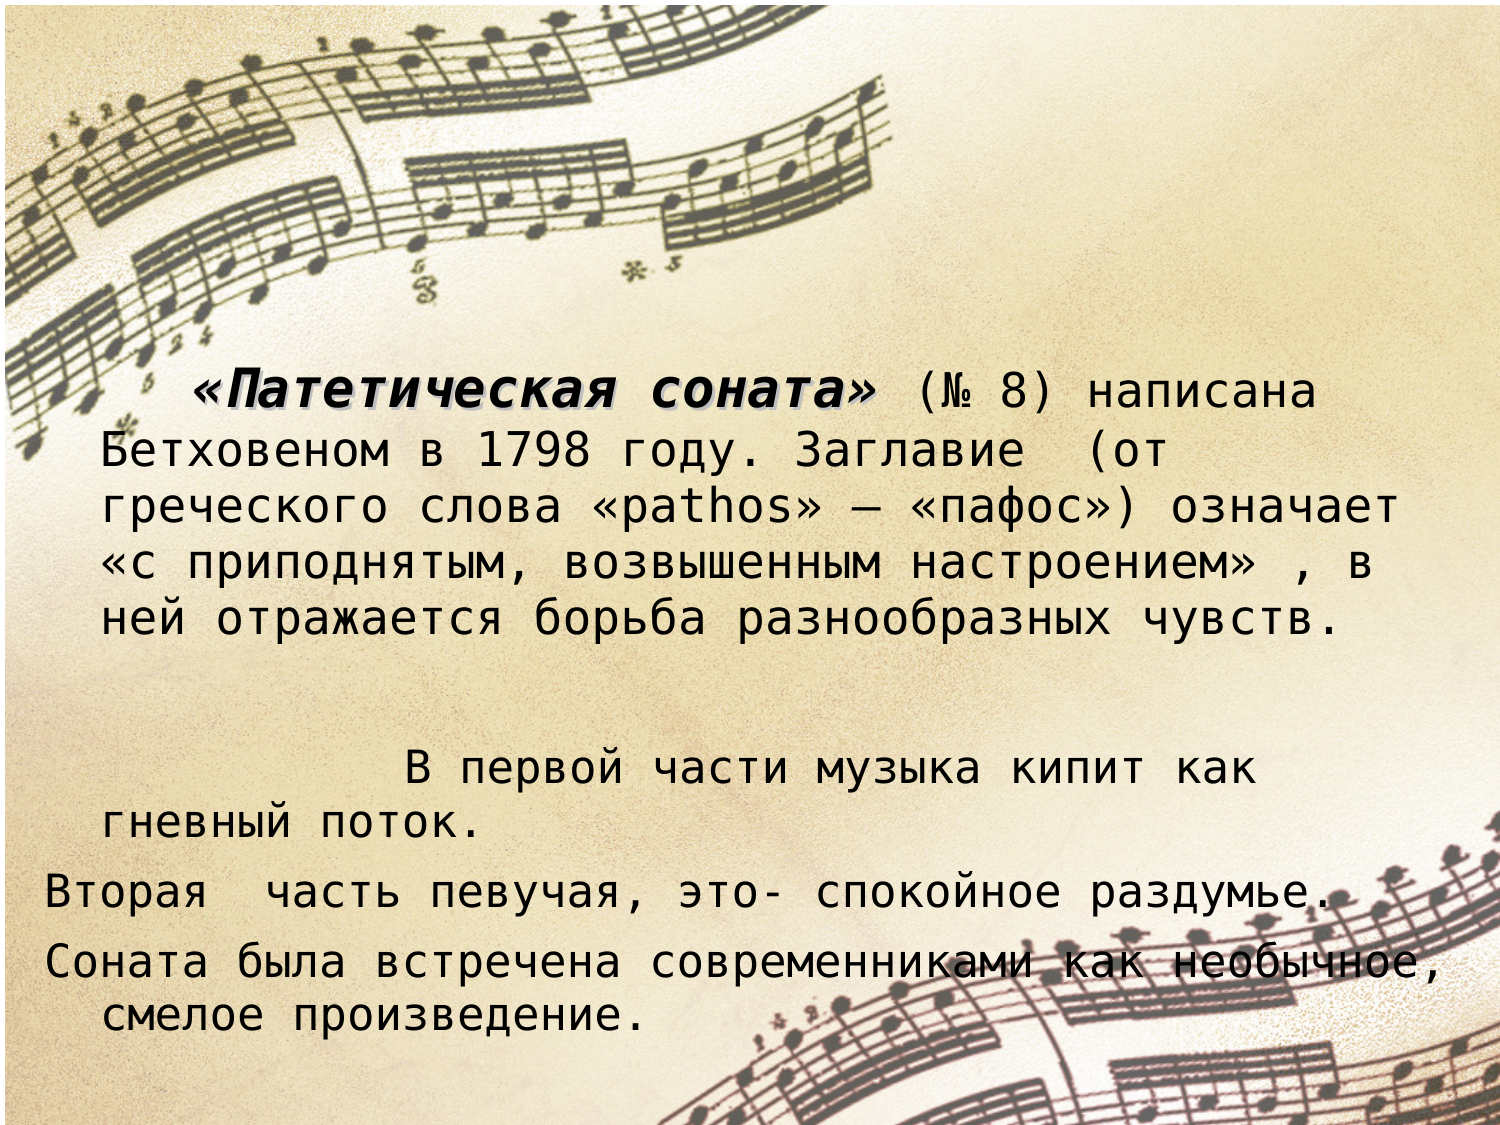

#
 «Патетическая соната» (№ 8) написана Бетховеном в 1798 году. Заглавие (от греческого слова «pathos» — «пафос») означает «с приподнятым, возвышенным настроением» , в ней отражается борьба разнообразных чувств.
 В первой части музыка кипит как гневный поток.
Вторая часть певучая, это- спокойное раздумье.
Соната была встречена современниками как необычное, смелое произведение.